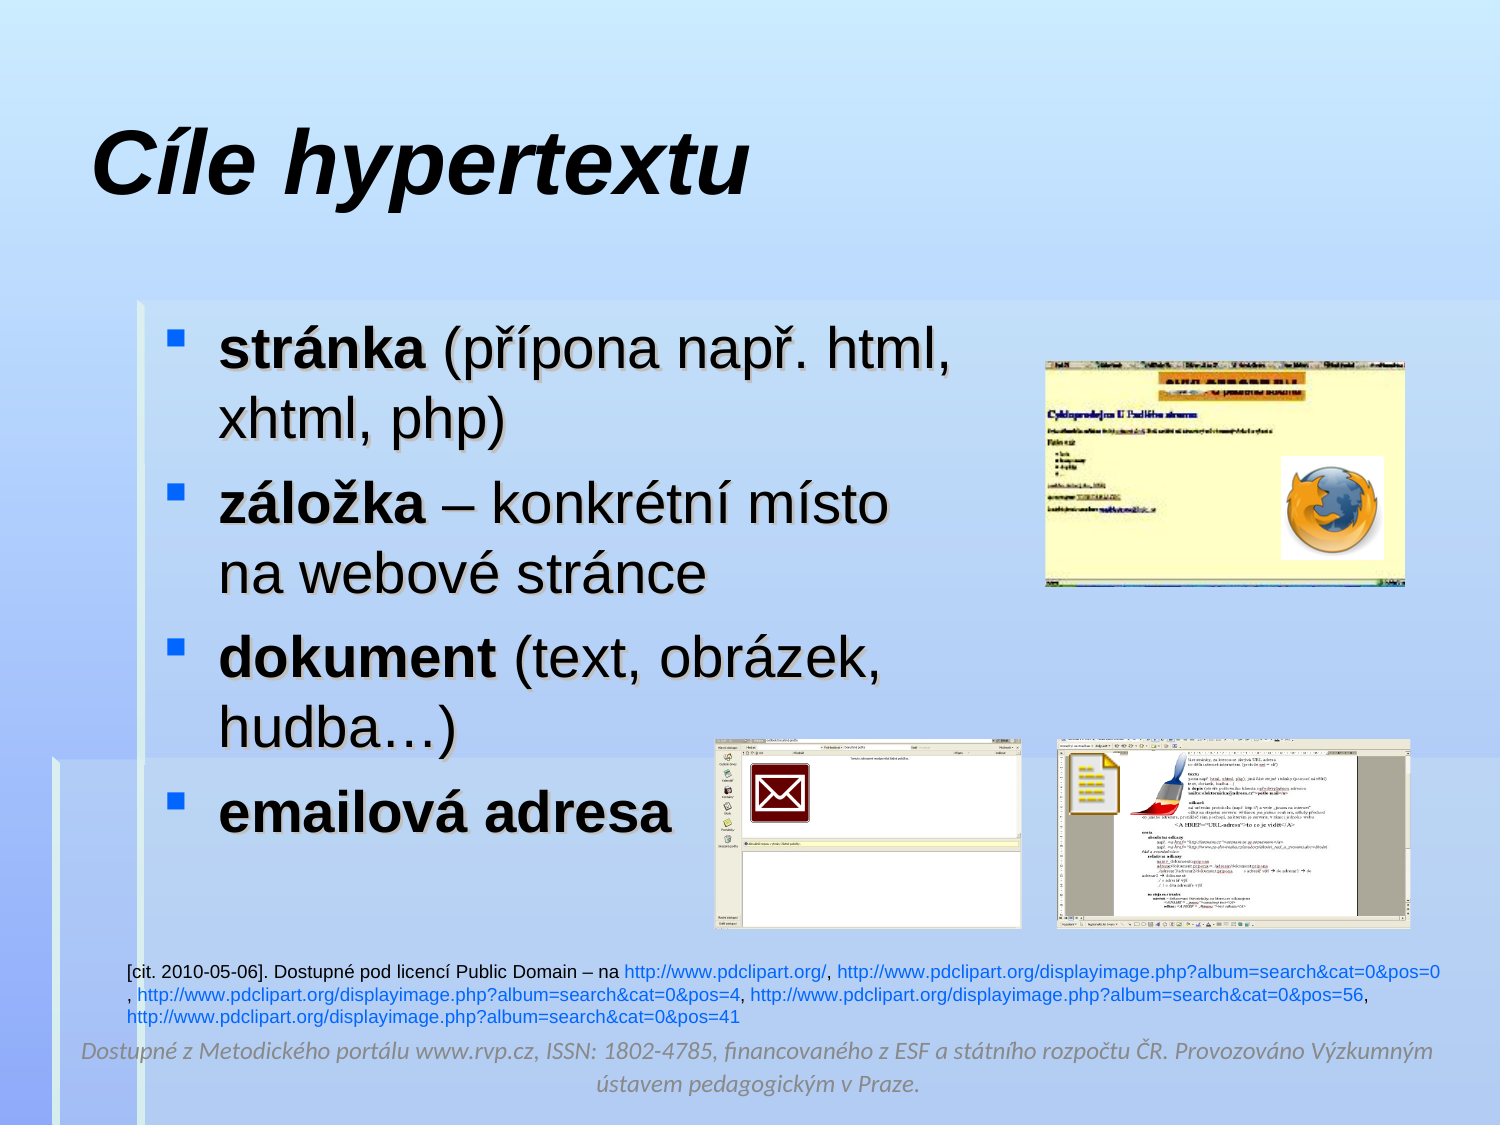

# Cíle hypertextu
stránka (přípona např. html, xhtml, php)
záložka – konkrétní místo na webové stránce
dokument (text, obrázek, hudba…)
emailová adresa
[cit. 2010-05-06]. Dostupné pod licencí Public Domain – na http://www.pdclipart.org/, http://www.pdclipart.org/displayimage.php?album=search&cat=0&pos=0, http://www.pdclipart.org/displayimage.php?album=search&cat=0&pos=4, http://www.pdclipart.org/displayimage.php?album=search&cat=0&pos=56, http://www.pdclipart.org/displayimage.php?album=search&cat=0&pos=41
Dostupné z Metodického portálu www.rvp.cz, ISSN: 1802-4785, financovaného z ESF a státního rozpočtu ČR. Provozováno Výzkumným ústavem pedagogickým v Praze.